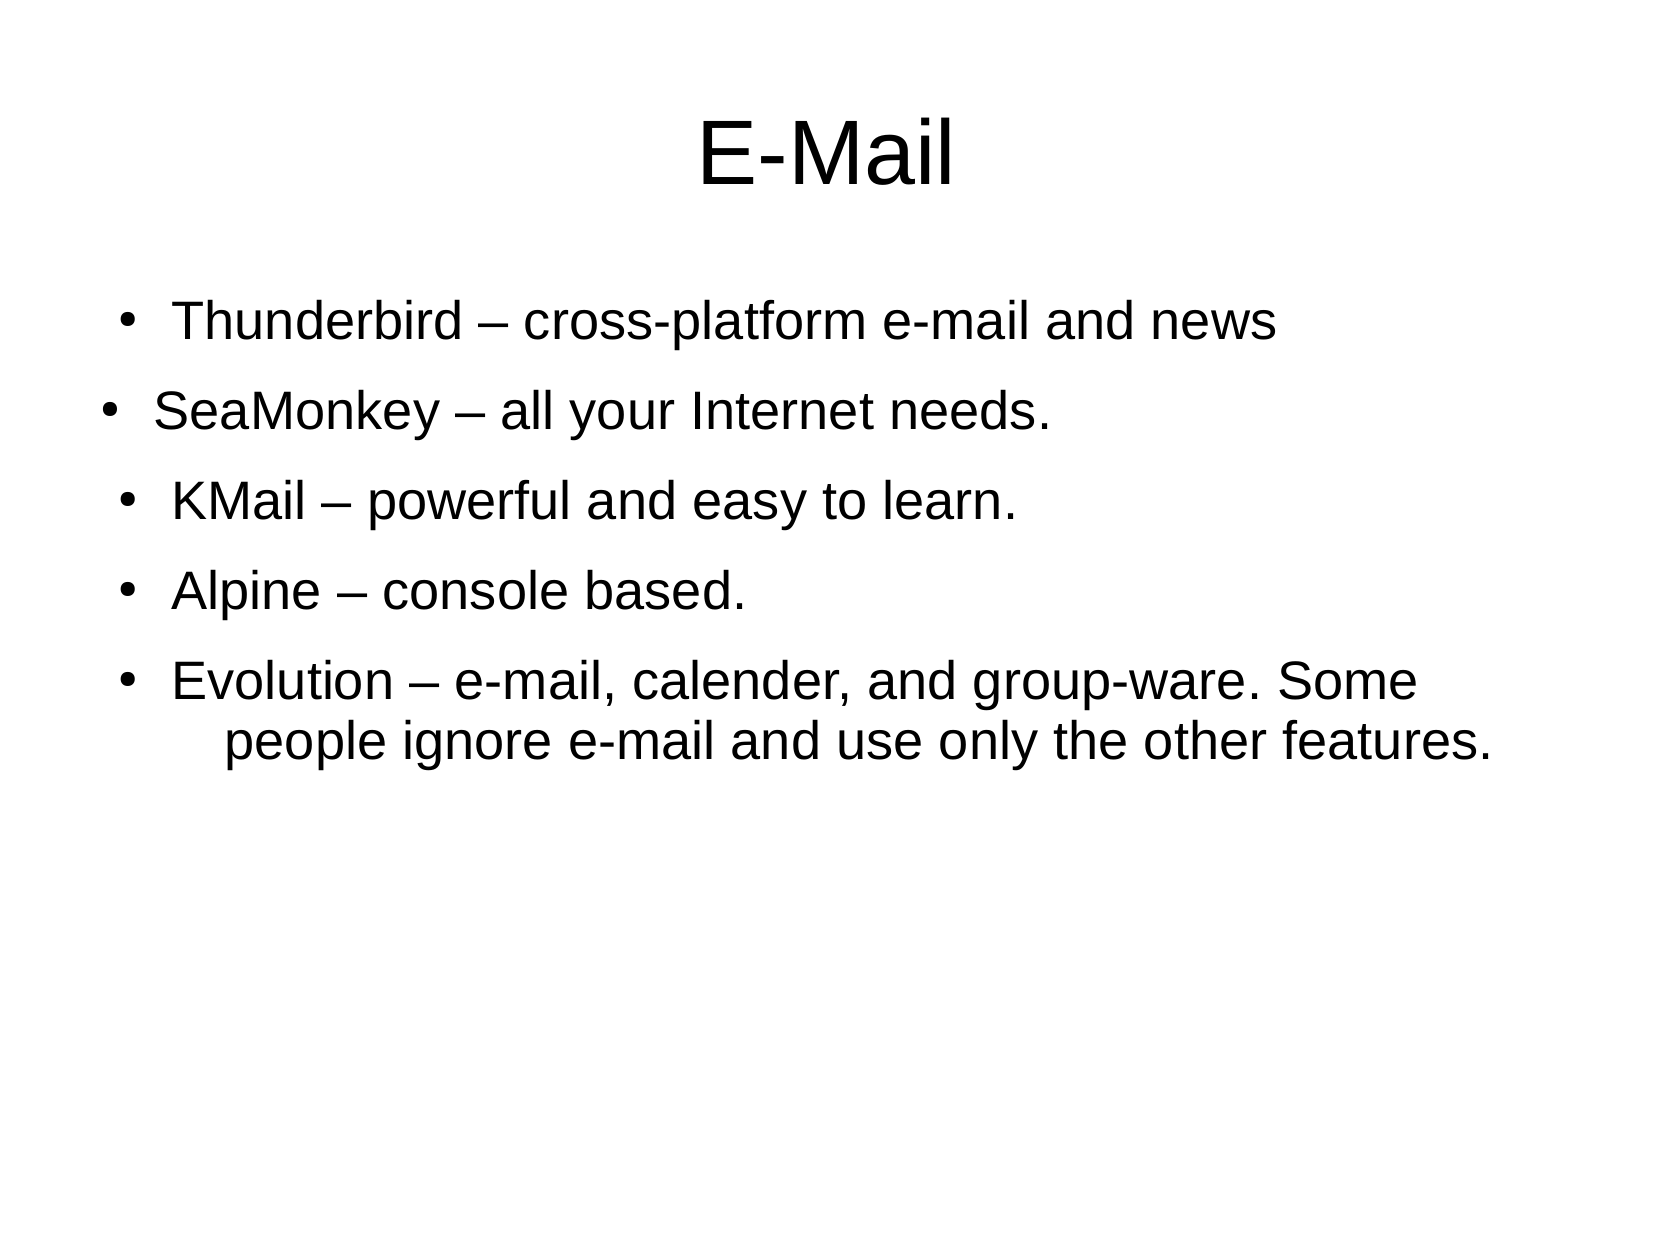

# E-Mail
Thunderbird – cross-platform e-mail and news
SeaMonkey – all your Internet needs.
KMail – powerful and easy to learn.
Alpine – console based.
Evolution – e-mail, calender, and group-ware. Some people ignore e-mail and use only the other features.